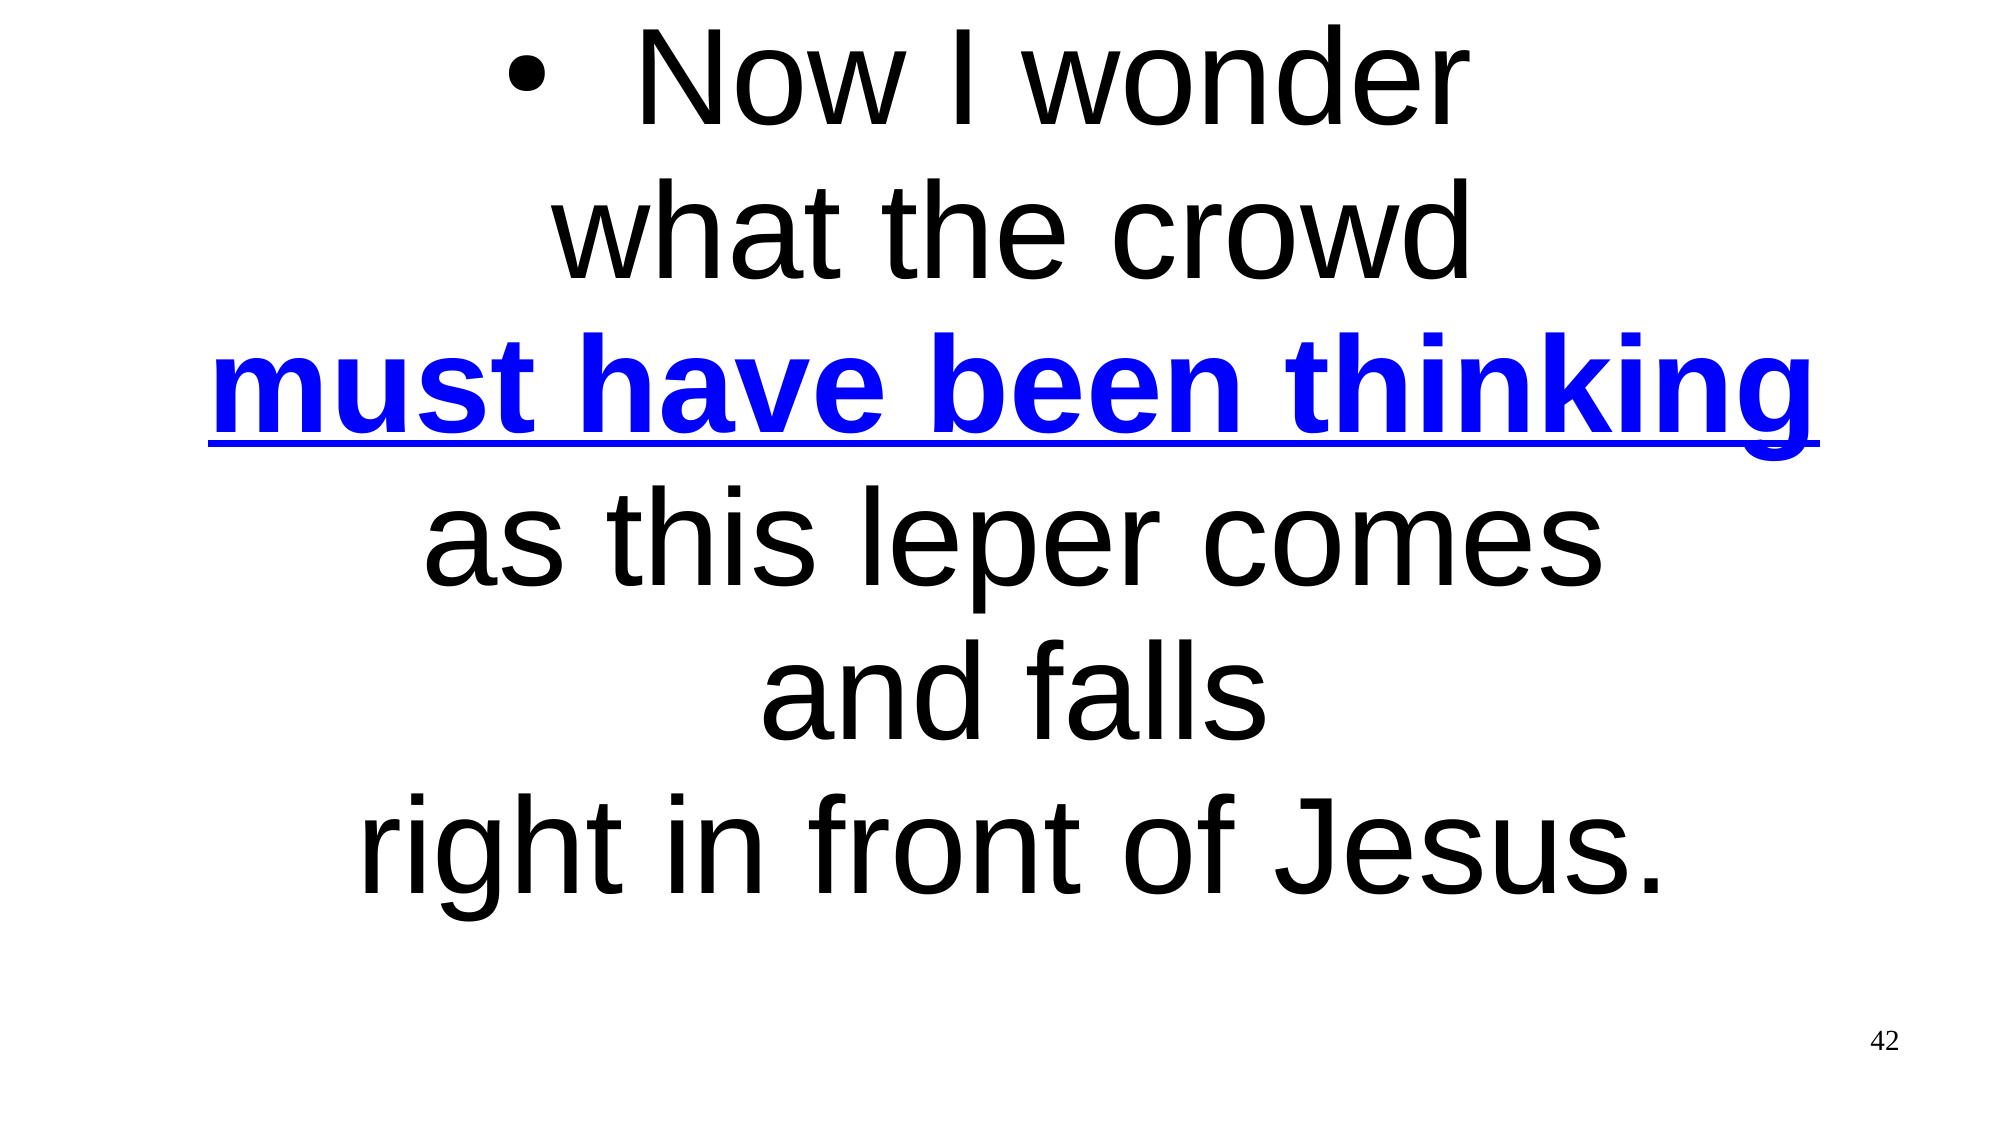

# Now I wonder what the crowd must have been thinking as this leper comes and falls right in front of Jesus.
42